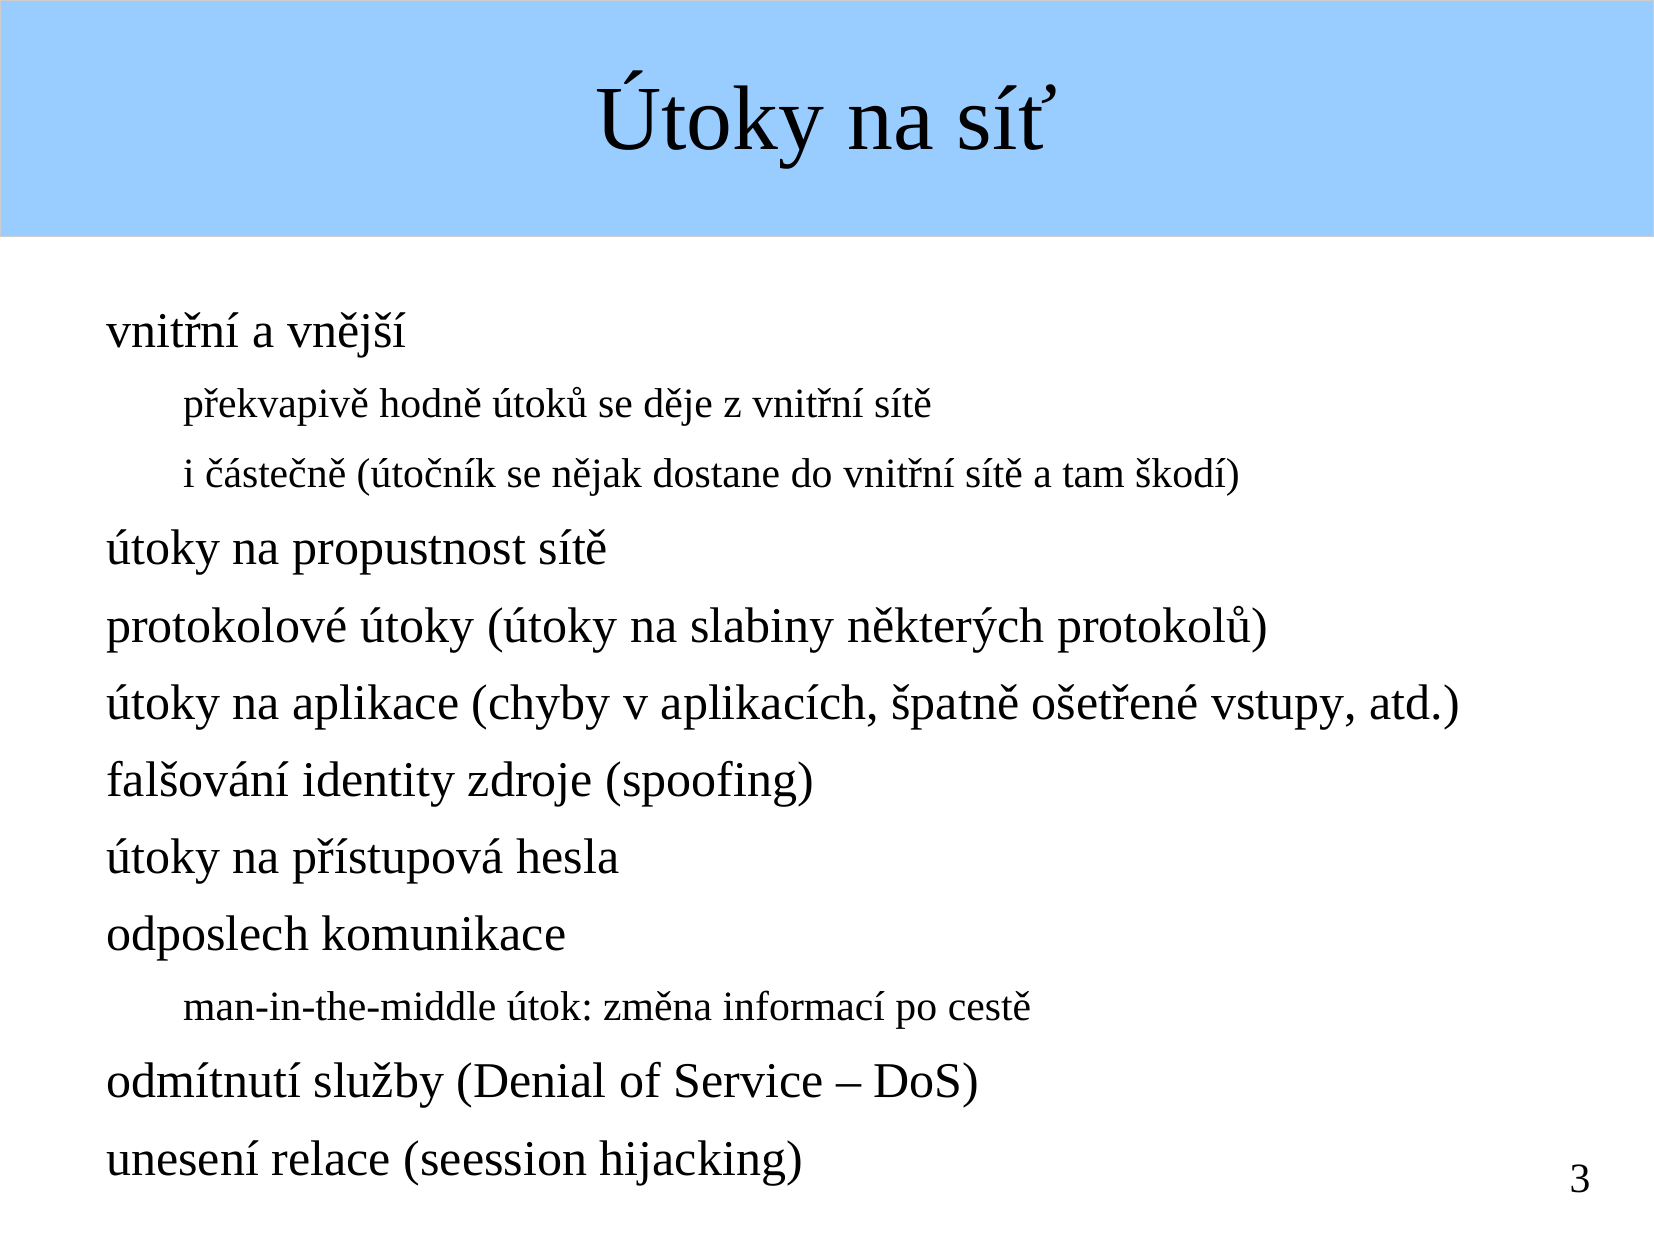

# Útoky na síť
vnitřní a vnější
překvapivě hodně útoků se děje z vnitřní sítě
i částečně (útočník se nějak dostane do vnitřní sítě a tam škodí)
útoky na propustnost sítě
protokolové útoky (útoky na slabiny některých protokolů)
útoky na aplikace (chyby v aplikacích, špatně ošetřené vstupy, atd.)
falšování identity zdroje (spoofing)
útoky na přístupová hesla
odposlech komunikace
man-in-the-middle útok: změna informací po cestě
odmítnutí služby (Denial of Service – DoS)
unesení relace (seession hijacking)